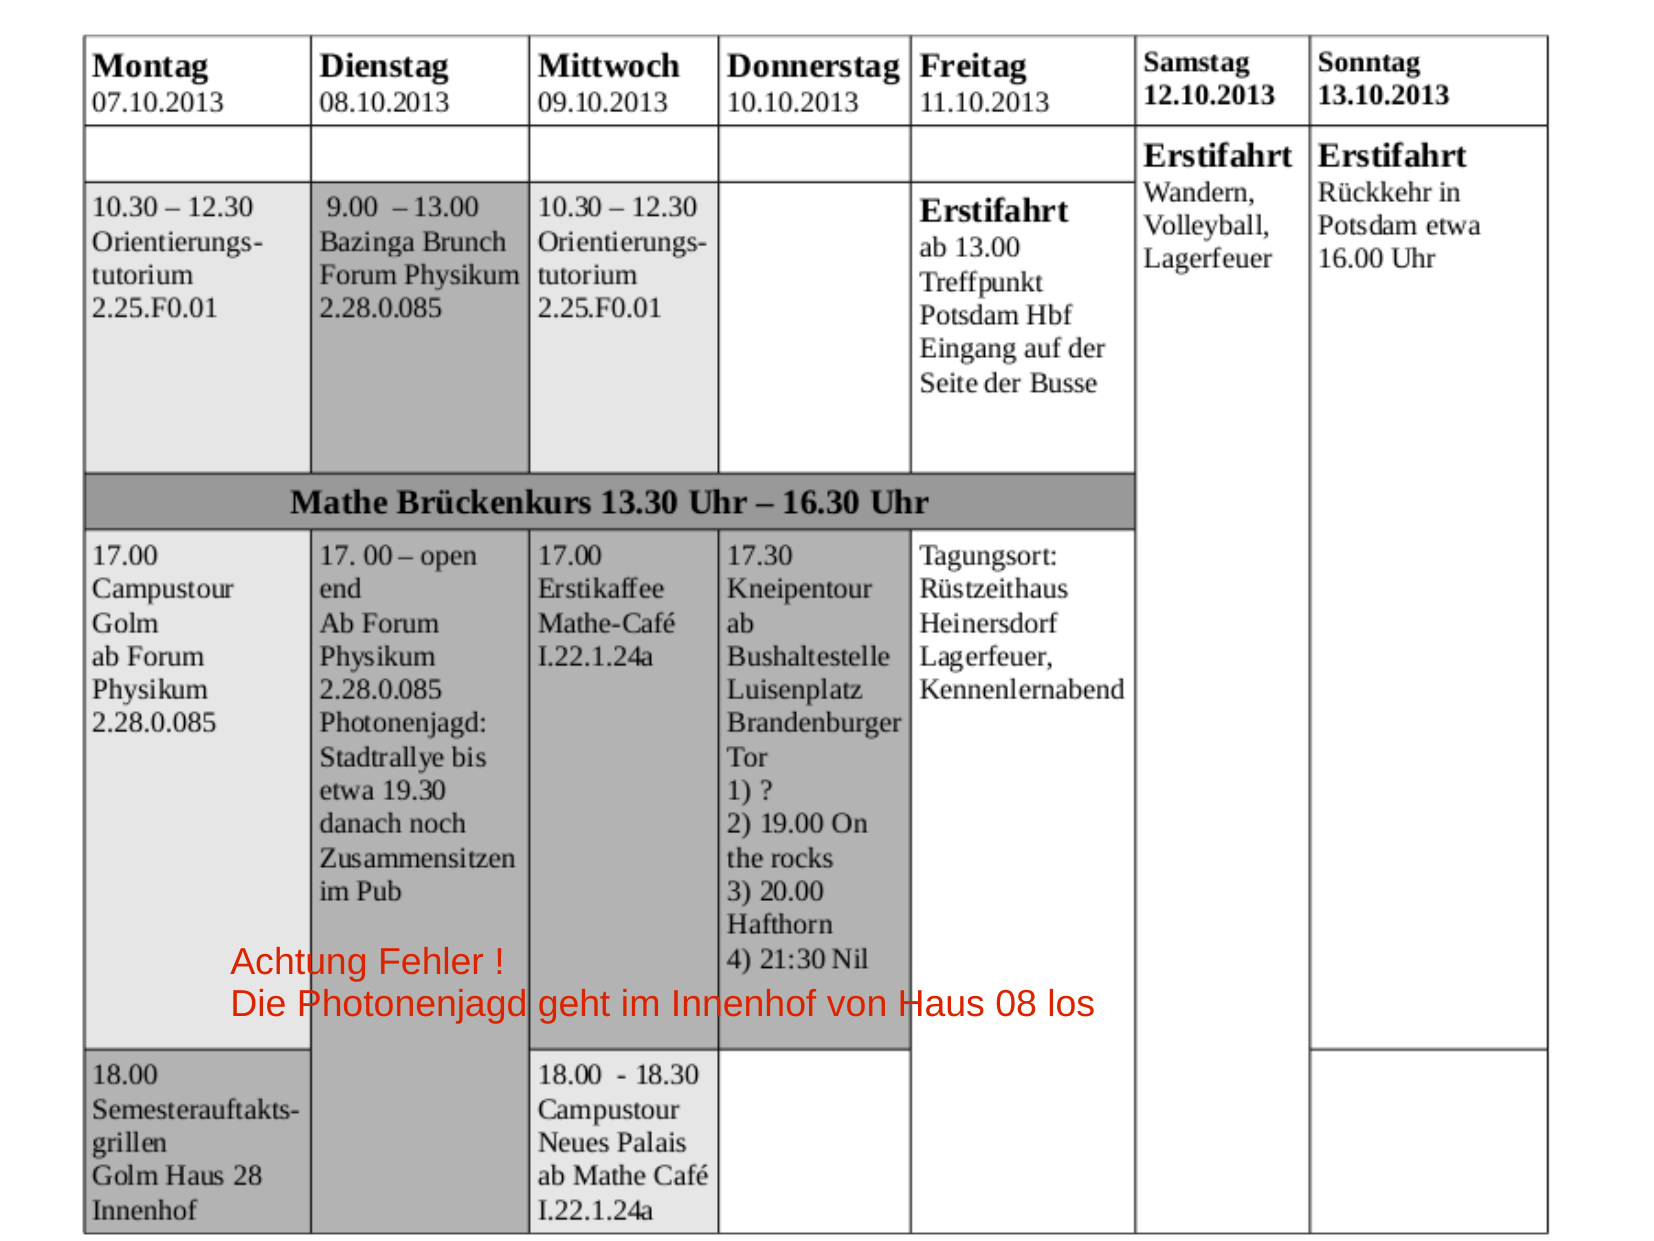

#
Achtung Fehler !
Die Photonenjagd geht im Innenhof von Haus 08 los